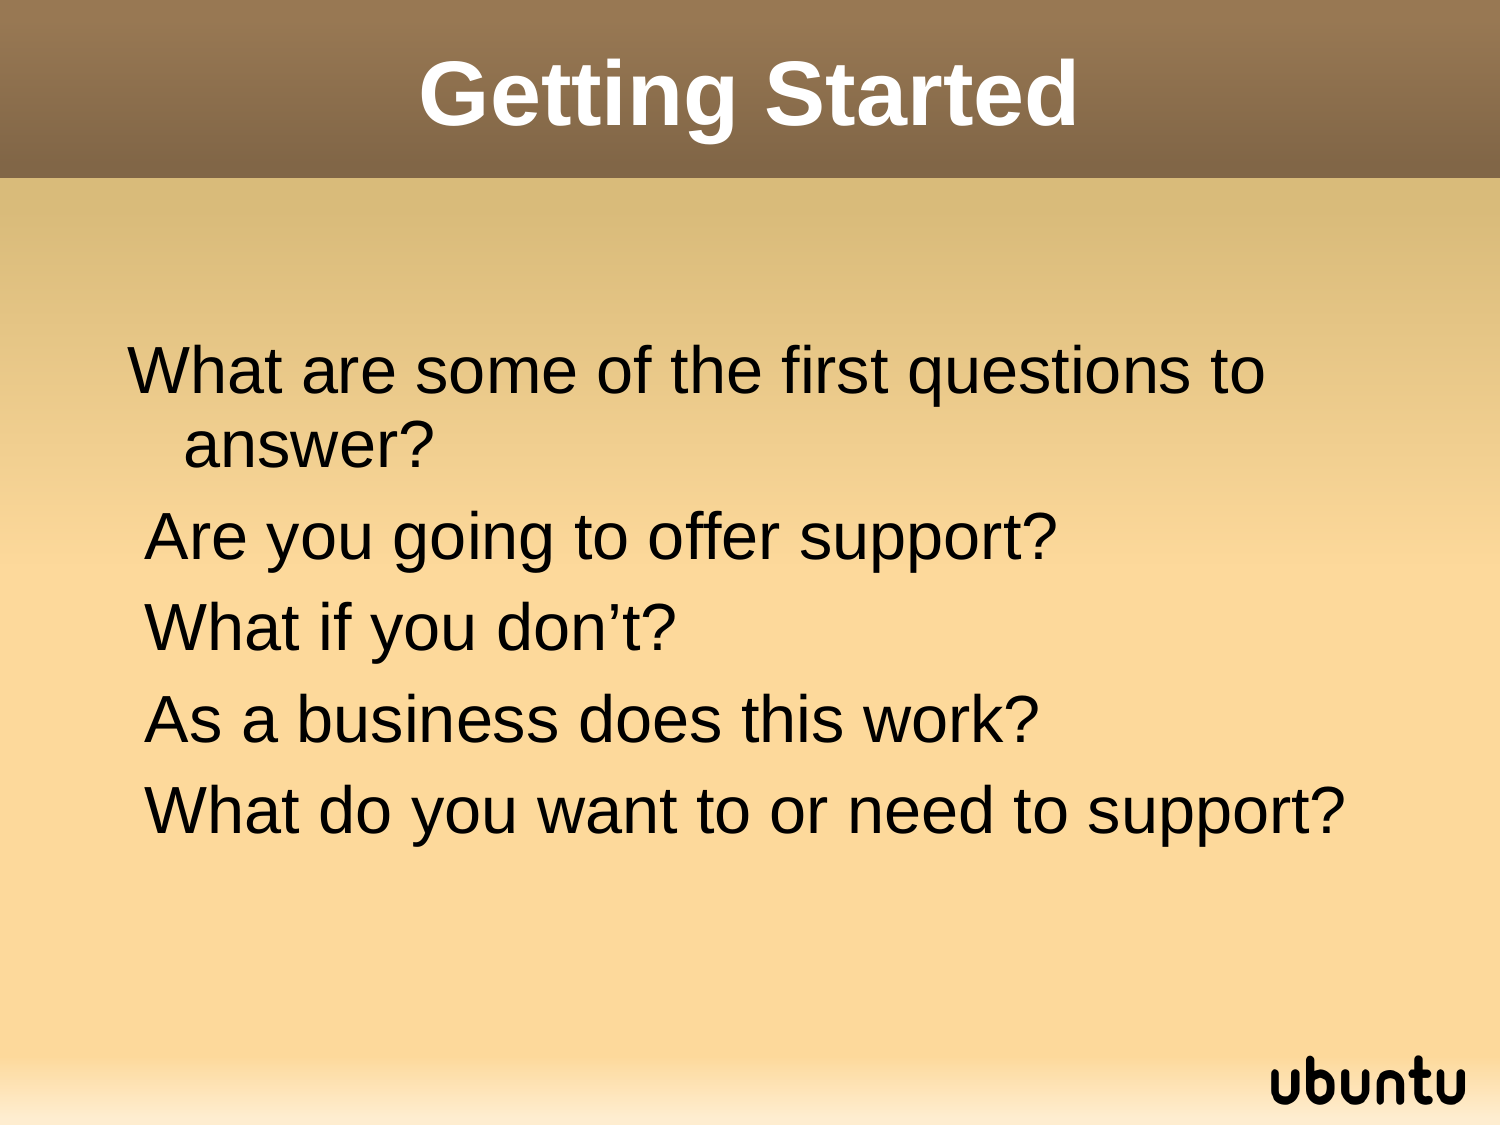

# Getting Started
What are some of the first questions to answer?
Are you going to offer support?
What if you don’t?
As a business does this work?
What do you want to or need to support?